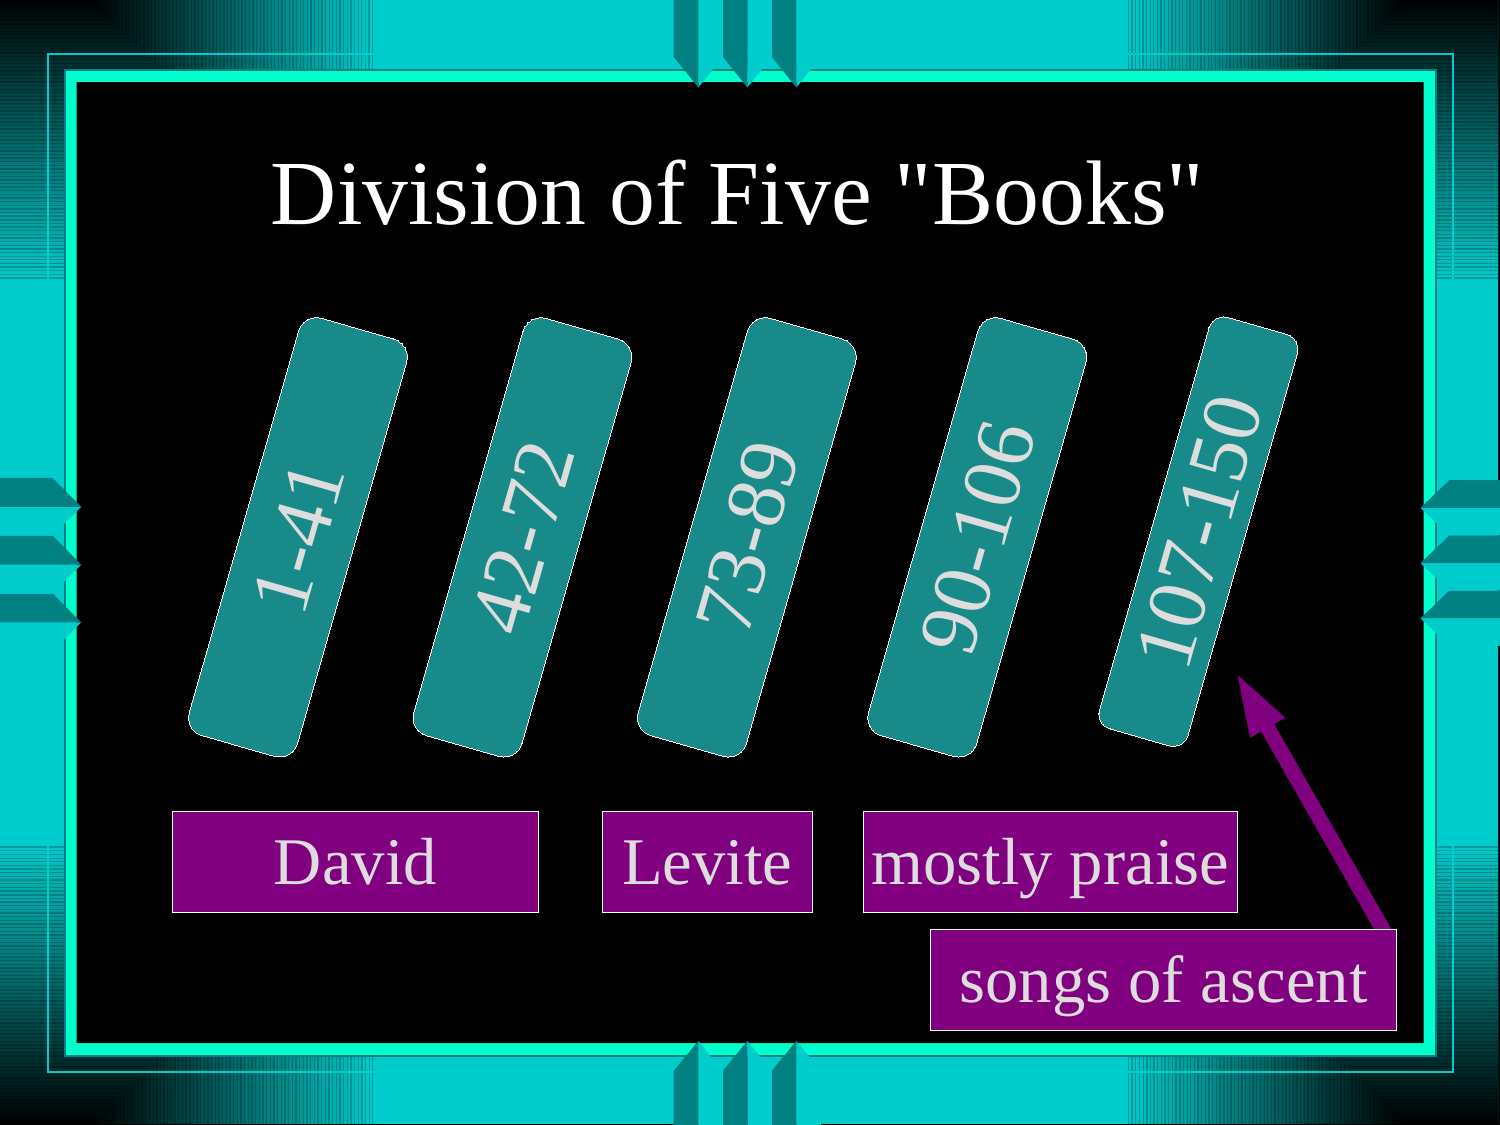

# Division of Five "Books"
1-41
42-72
73-89
90-106
107-150
songs of ascent
mostly praise
David
Levite